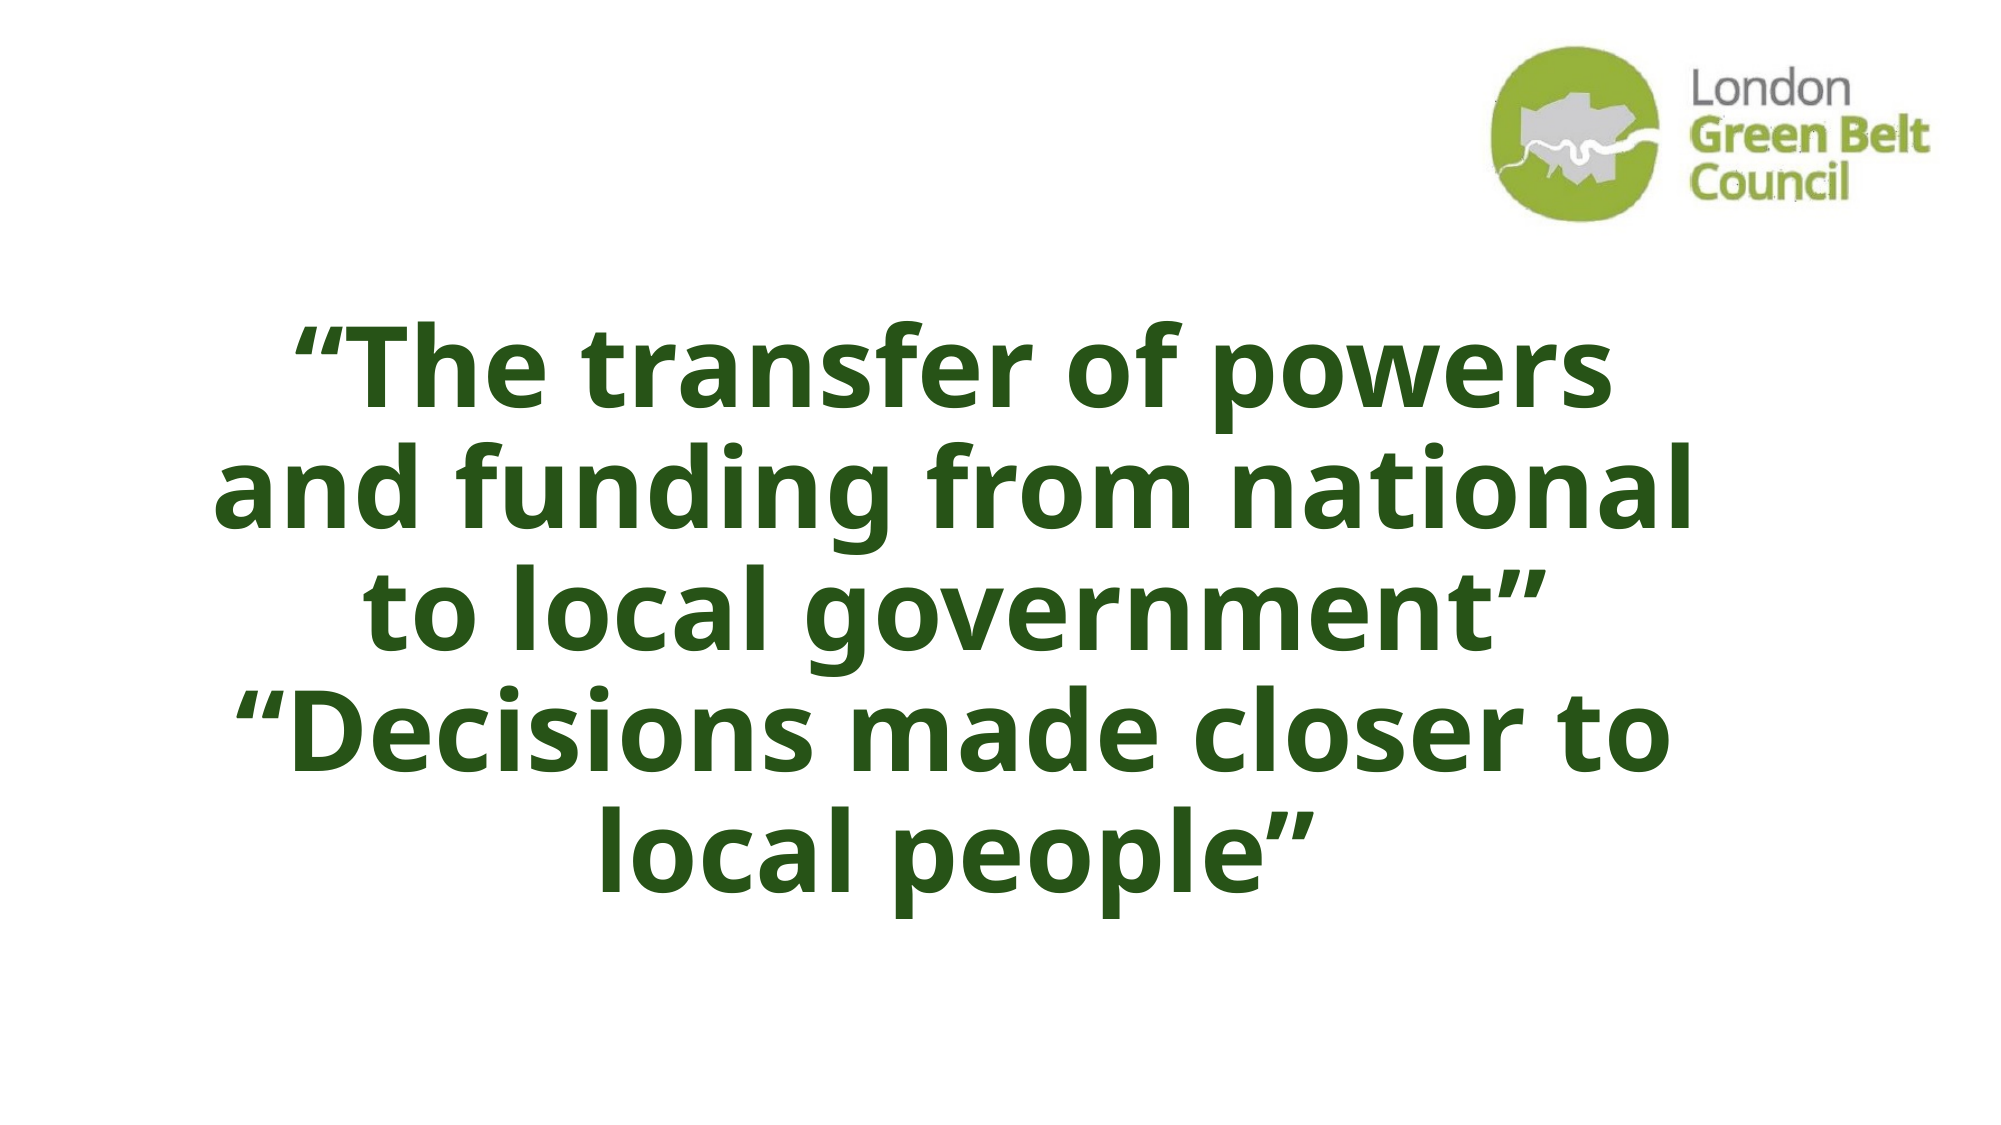

# “The transfer of powers and funding from national to local government” “Decisions made closer to local people”